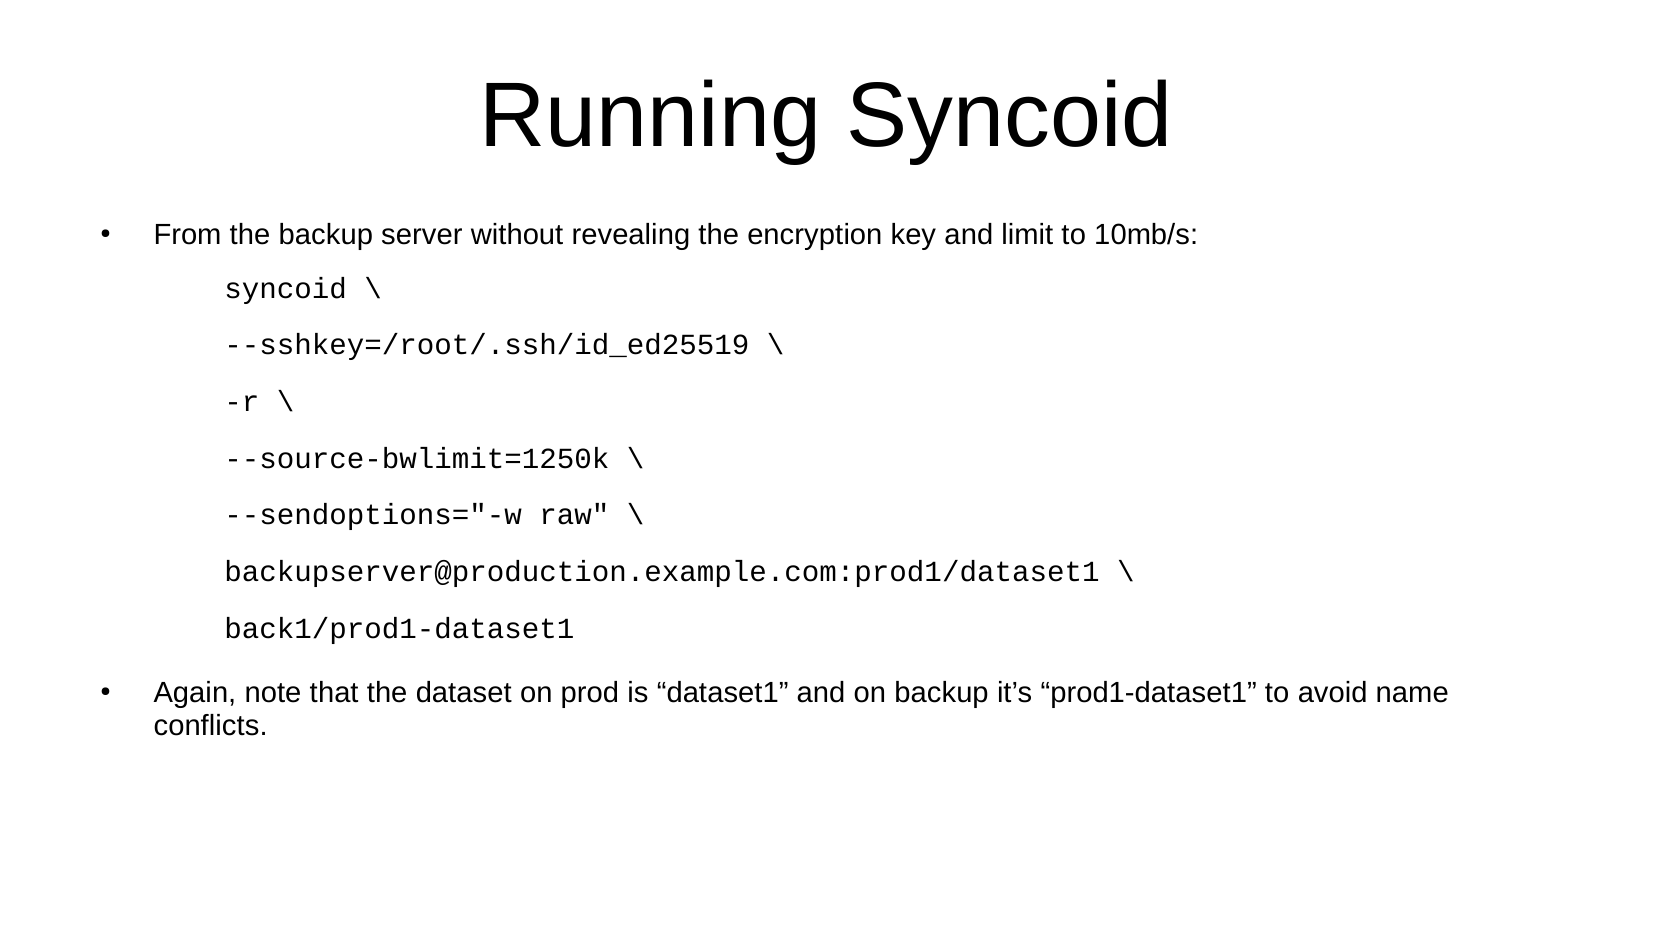

# Running Syncoid
From the backup server without revealing the encryption key and limit to 10mb/s:
syncoid \
--sshkey=/root/.ssh/id_ed25519 \
-r \
--source-bwlimit=1250k \
--sendoptions="-w raw" \
backupserver@production.example.com:prod1/dataset1 \
back1/prod1-dataset1
Again, note that the dataset on prod is “dataset1” and on backup it’s “prod1-dataset1” to avoid name conflicts.